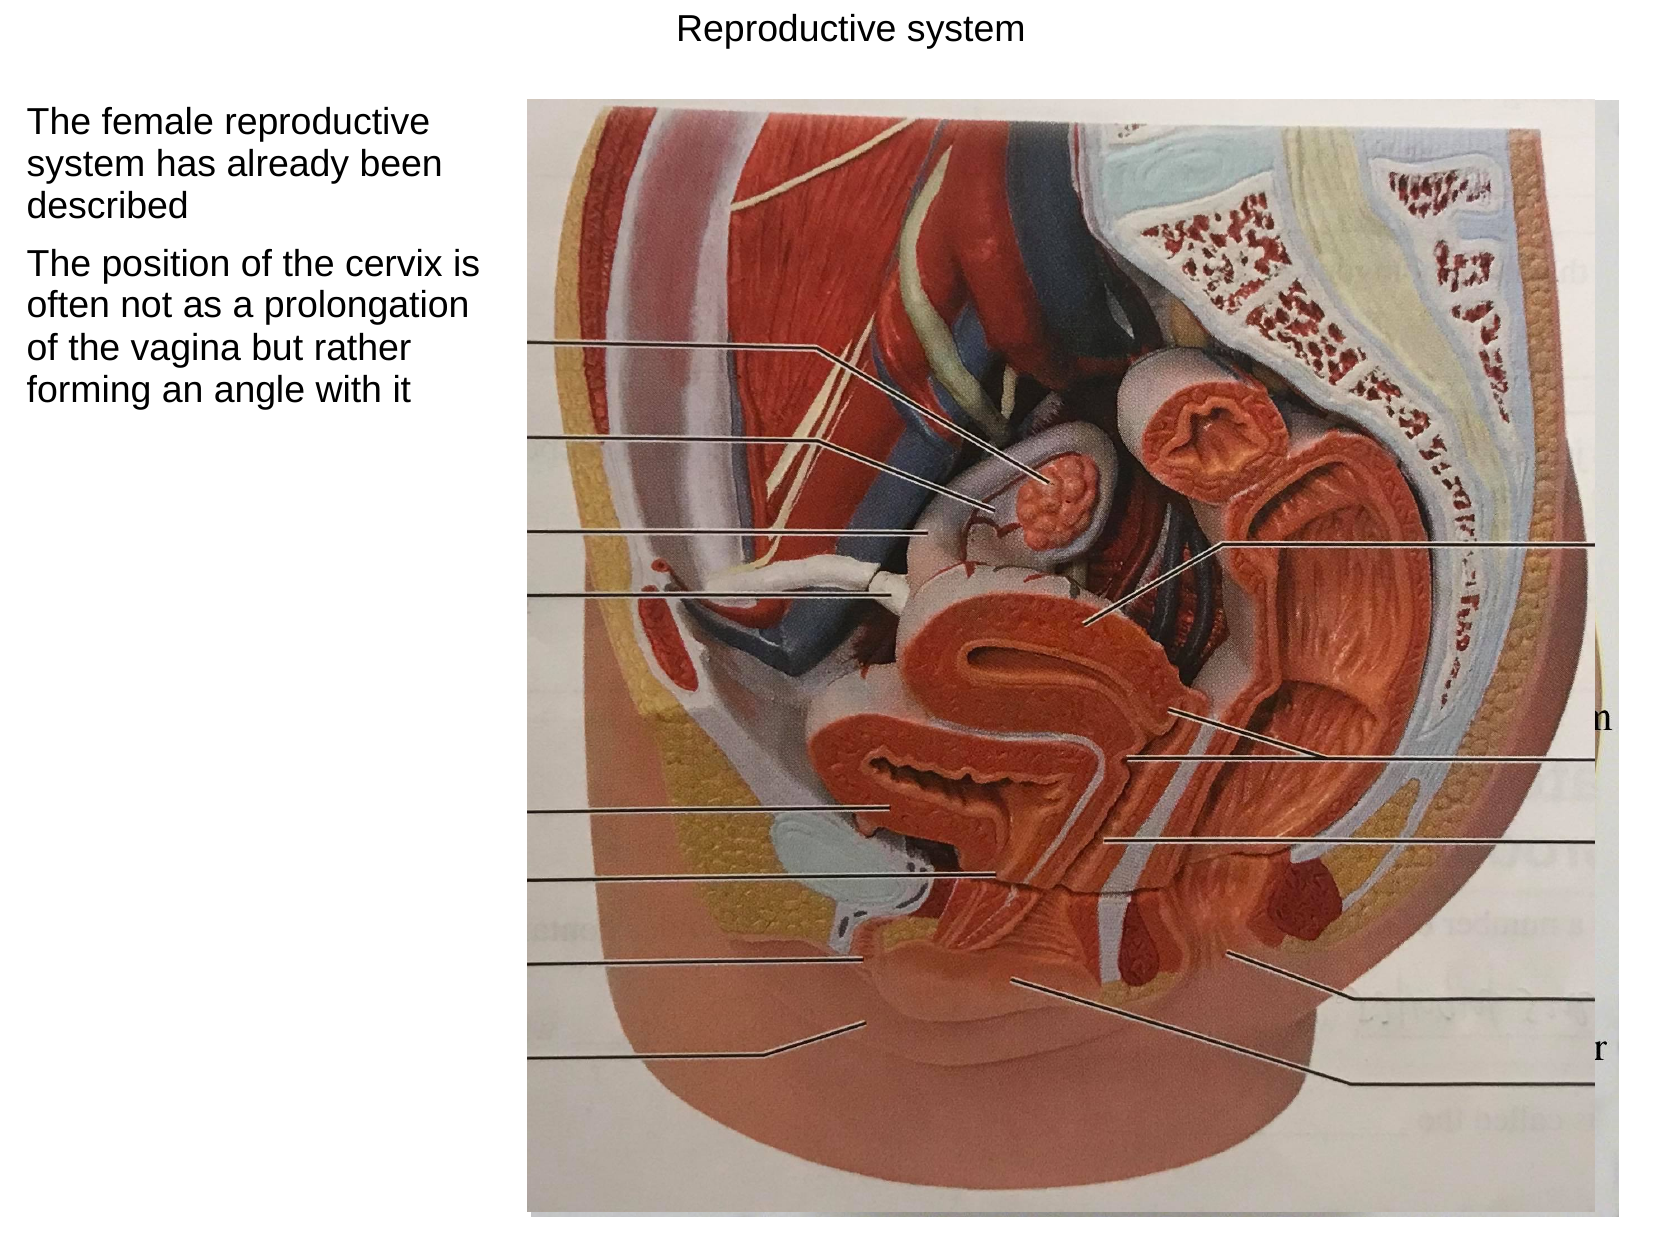

Reproductive system
The female reproductive system has already been described
The position of the cervix is often not as a prolongation of the vagina but rather forming an angle with it